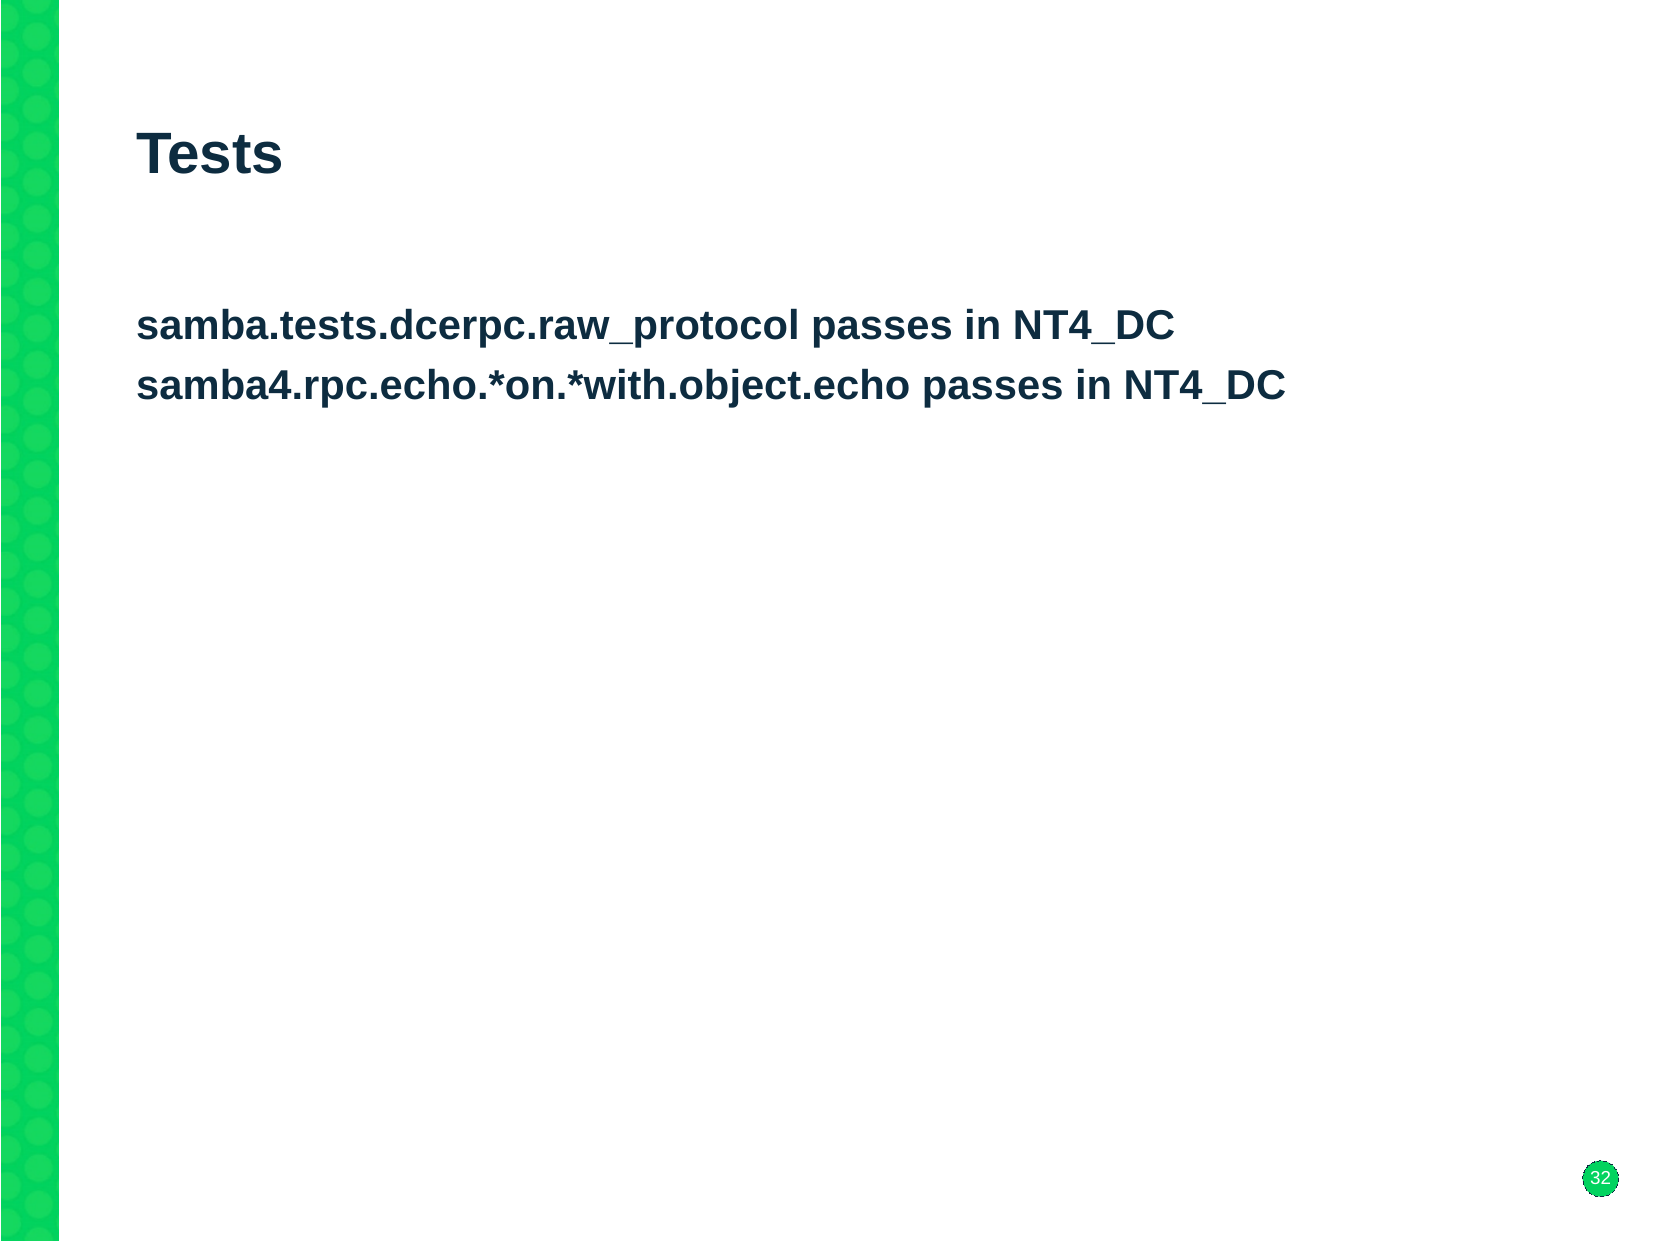

# Tests
samba.tests.dcerpc.raw_protocol passes in NT4_DC
samba4.rpc.echo.*on.*with.object.echo passes in NT4_DC
32